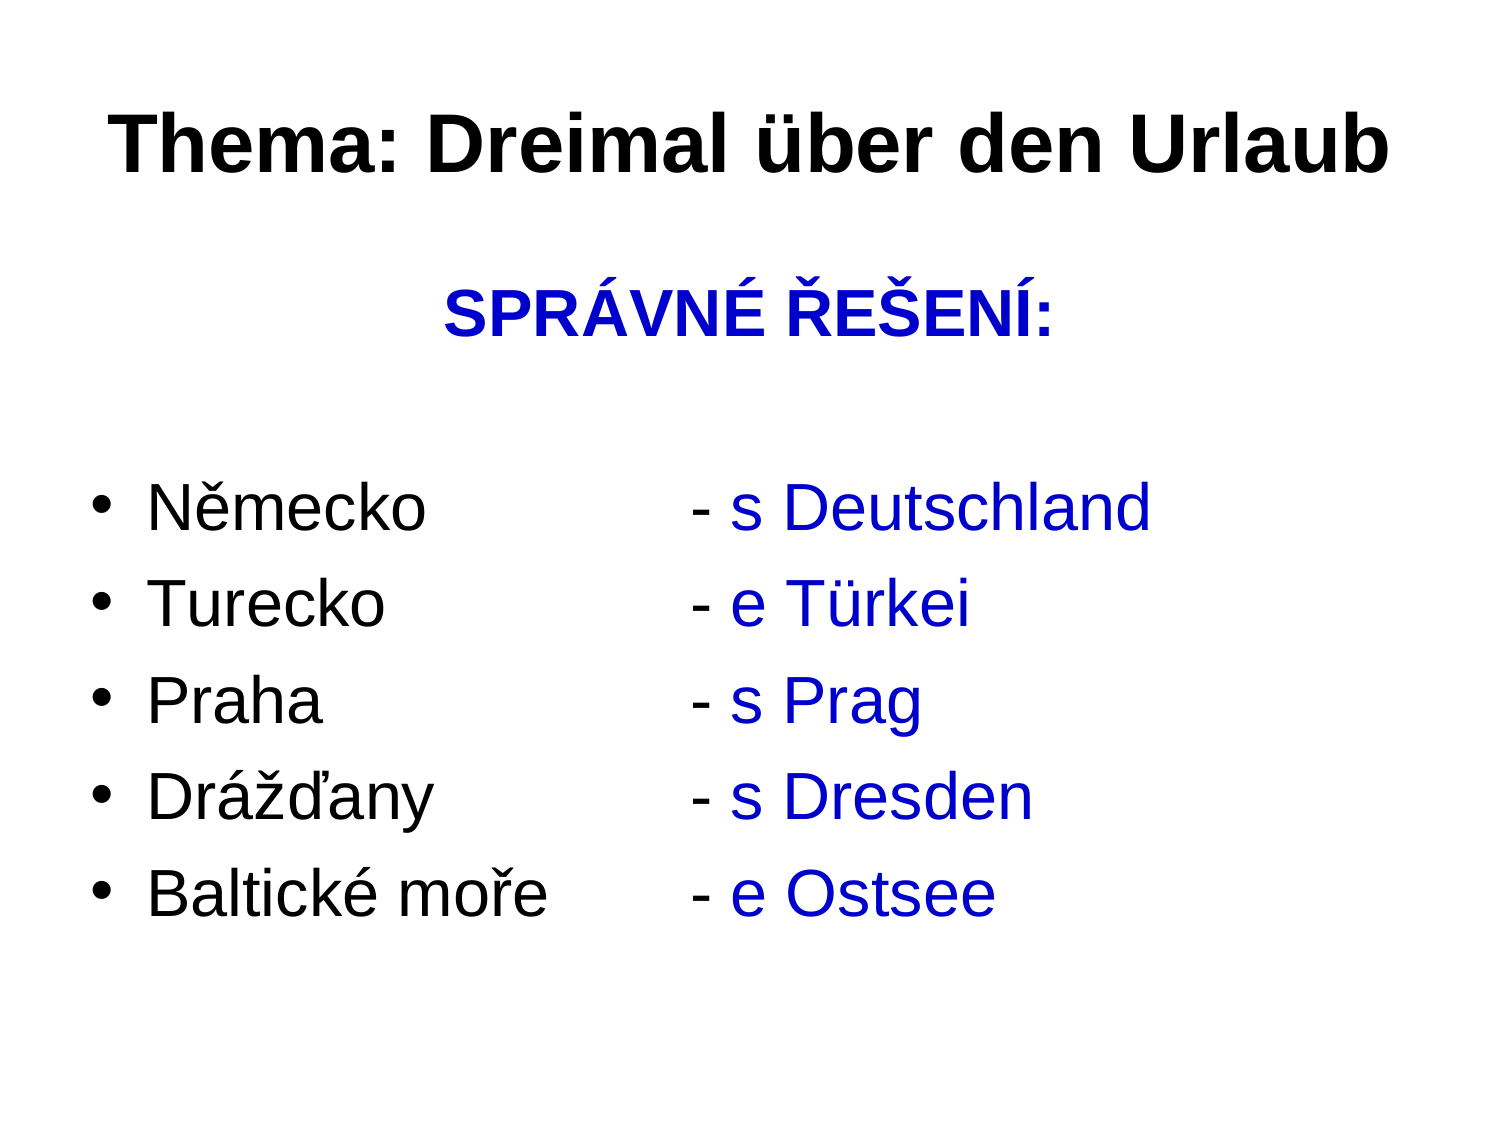

# Thema: Dreimal über den Urlaub
SPRÁVNÉ ŘEŠENÍ:
Německo 		- s Deutschland
Turecko 		- e Türkei
Praha 			- s Prag
Drážďany 		- s Dresden
Baltické moře	- e Ostsee